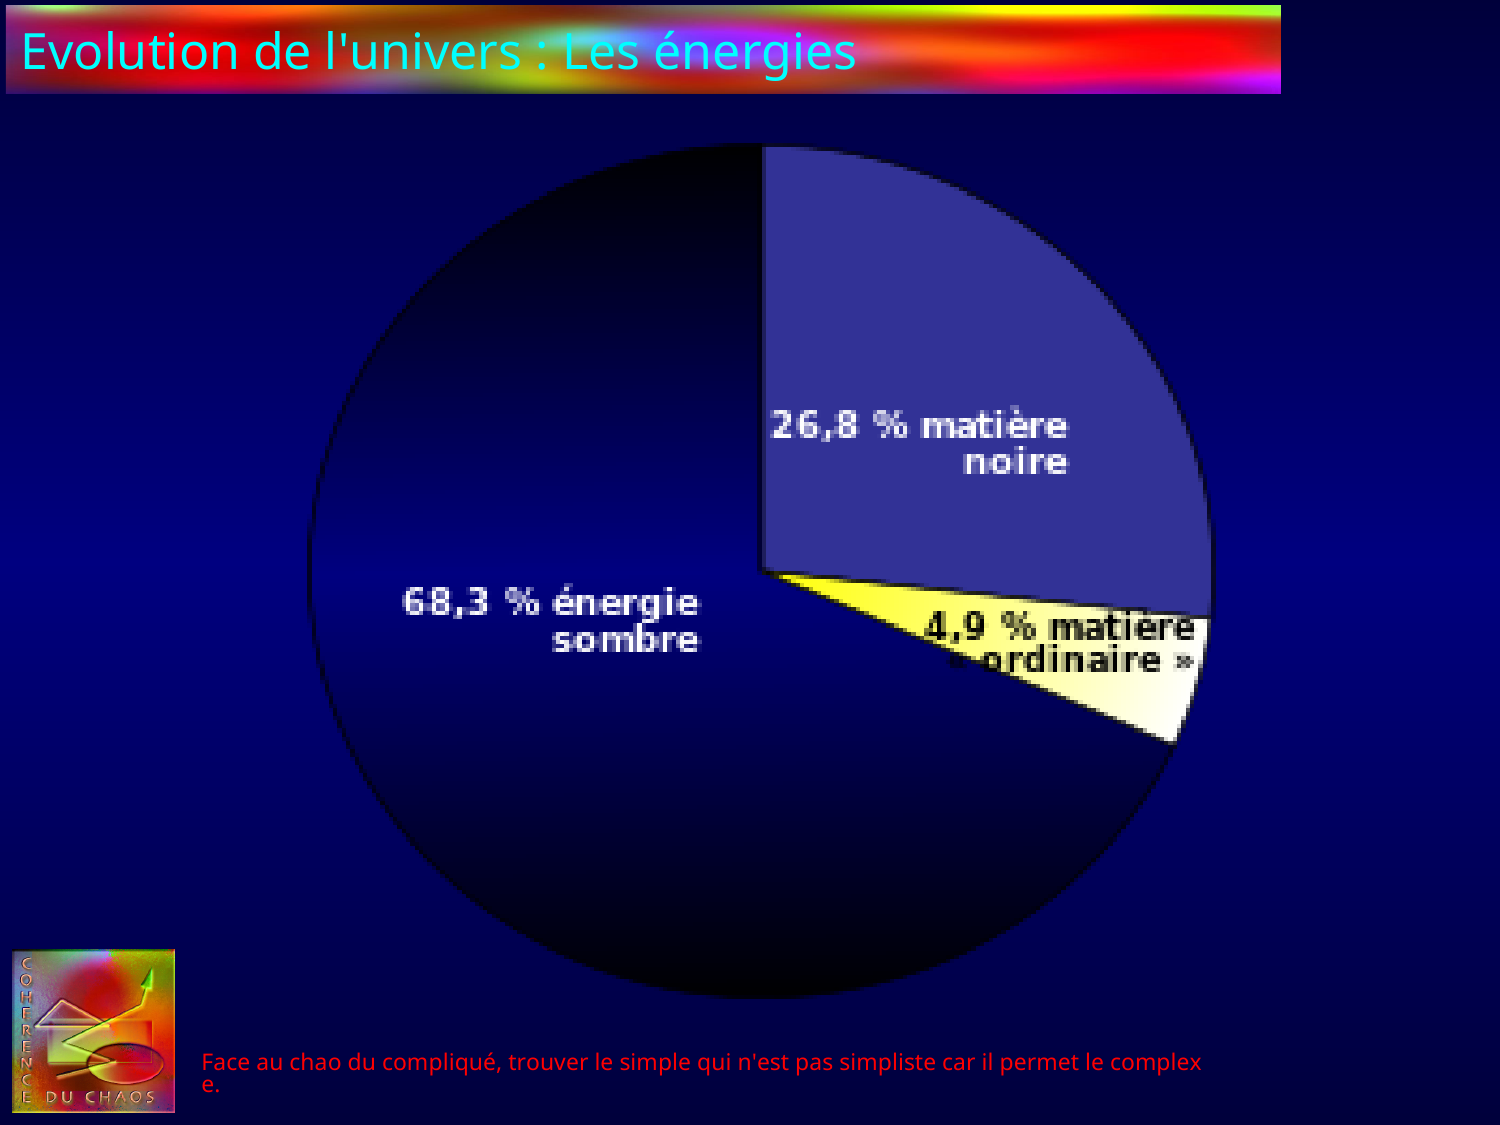

#
Evolution de l'univers : Les énergies
Face au chao du compliqué, trouver le simple qui n'est pas simpliste car il permet le complexe.